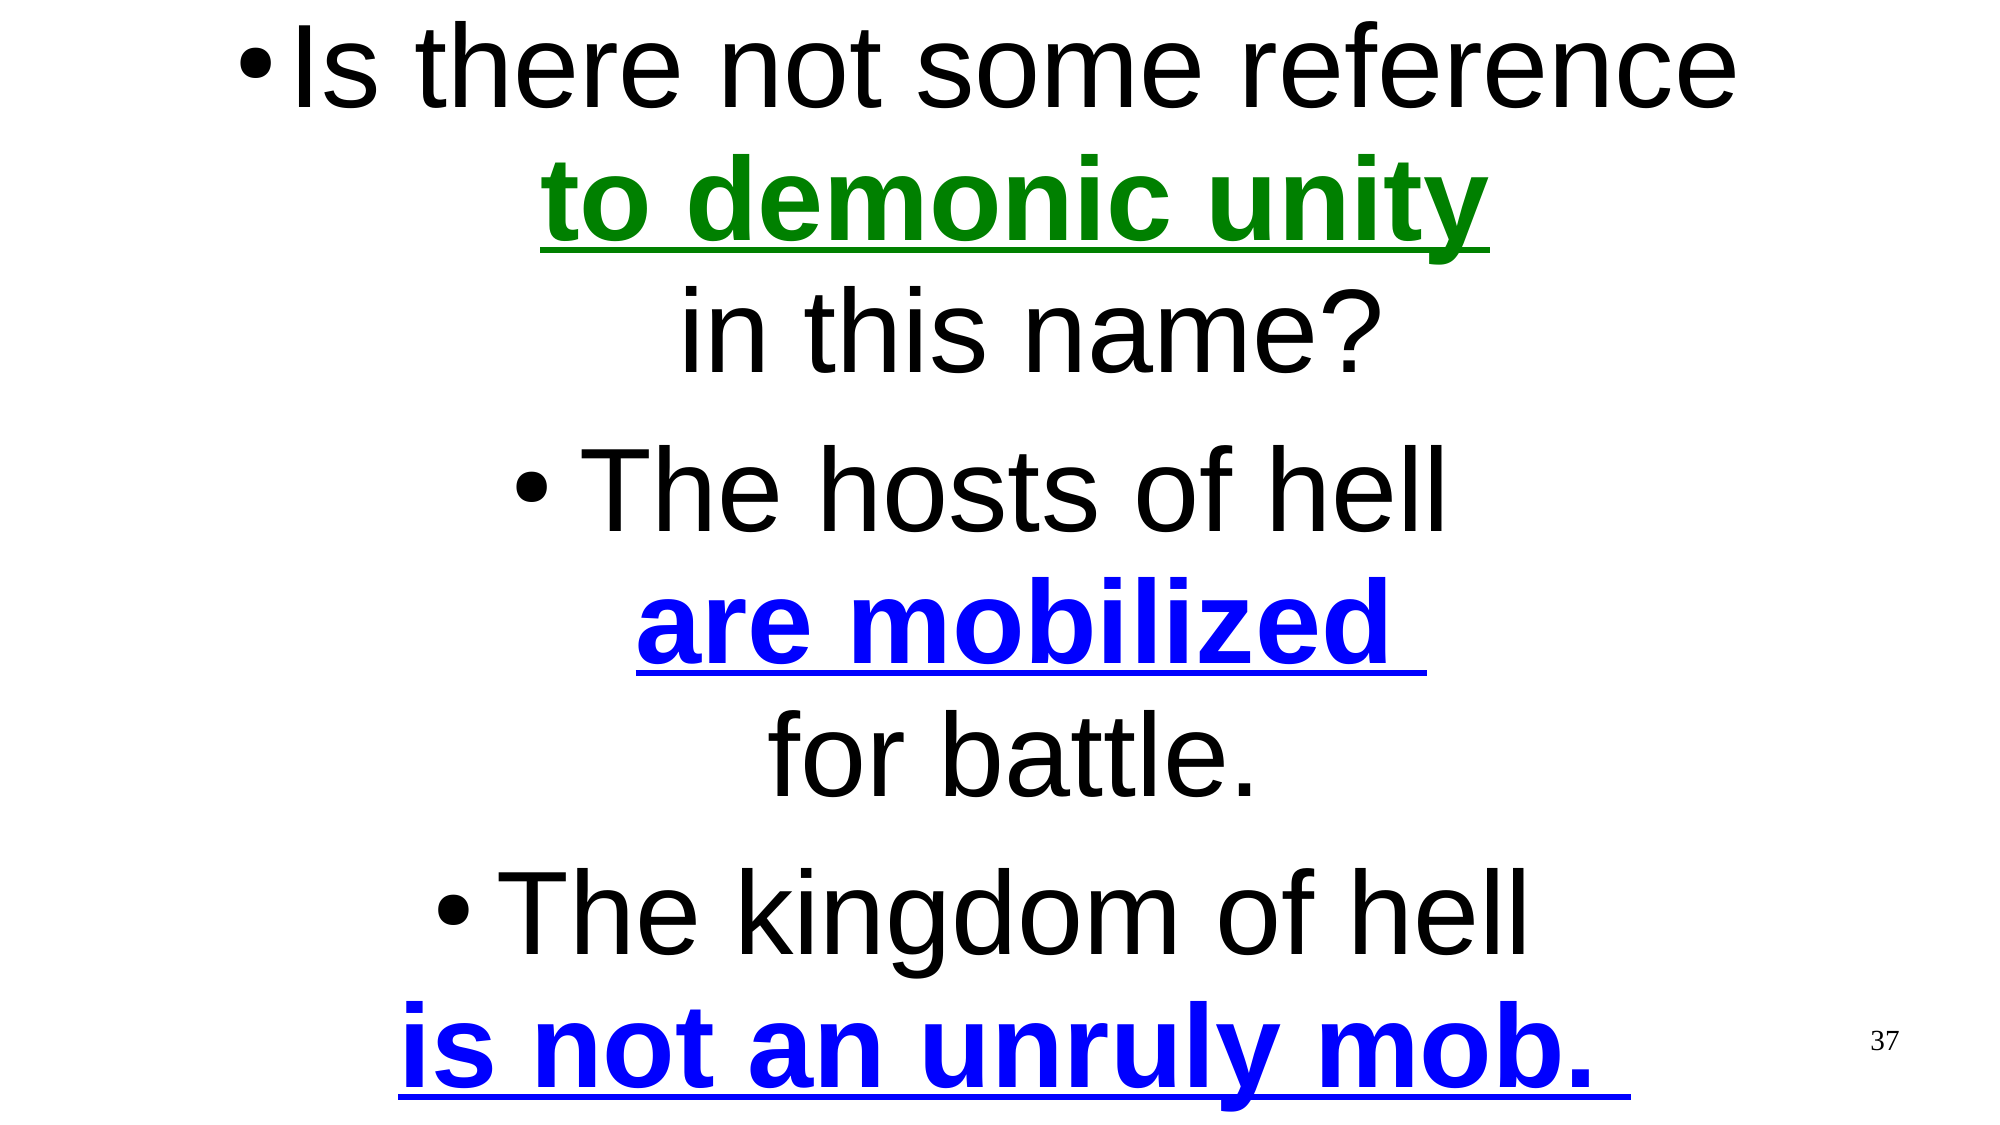

# Is there not some reference to demonic unity in this name?
The hosts of hell
are mobilized
for battle.
The kingdom of hell
is not an unruly mob.
37